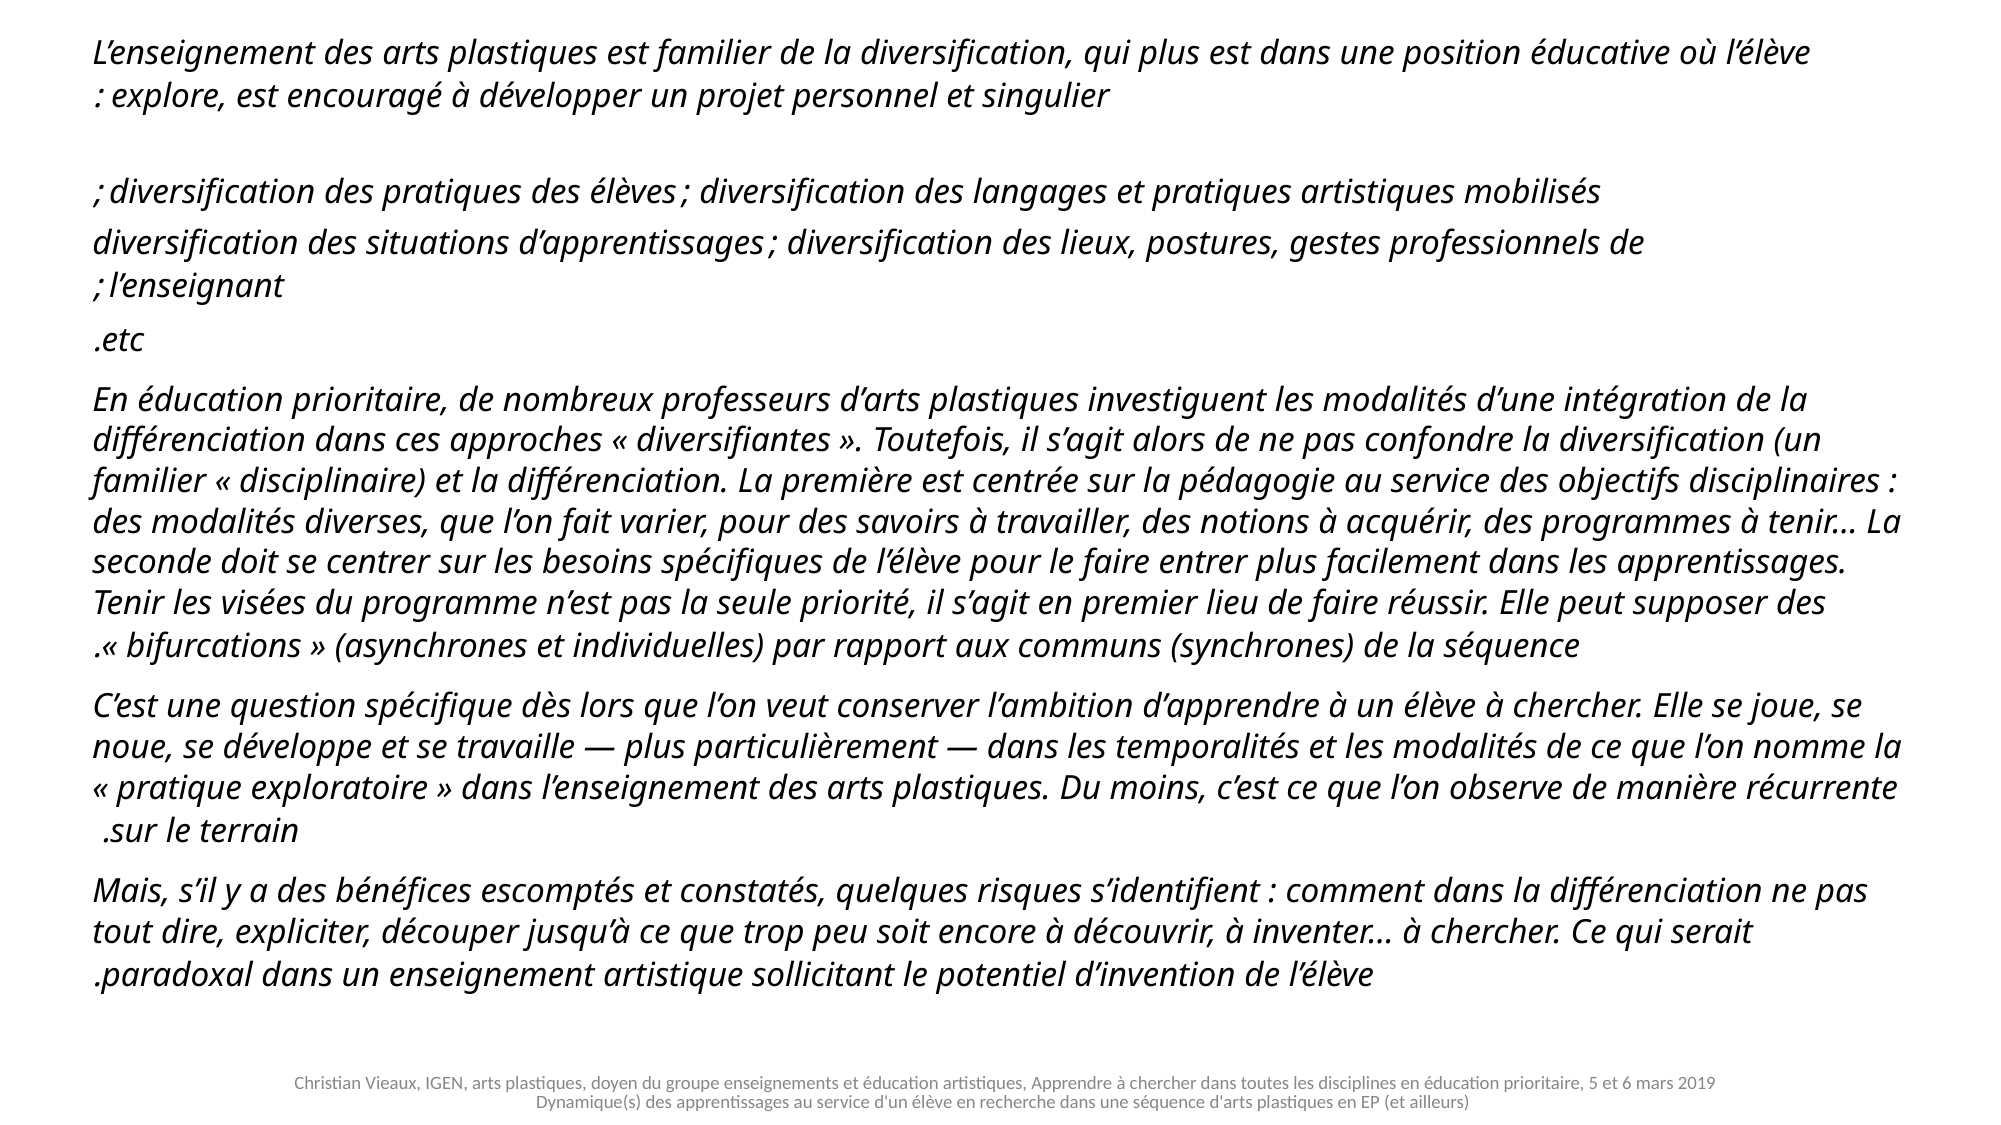

L’enseignement des arts plastiques est familier de la diversification, qui plus est dans une position éducative où l’élève explore, est encouragé à développer un projet personnel et singulier :
diversification des pratiques des élèves ; diversification des langages et pratiques artistiques mobilisés ;
diversification des situations d’apprentissages ; diversification des lieux, postures, gestes professionnels de l’enseignant ;
etc.
En éducation prioritaire, de nombreux professeurs d’arts plastiques investiguent les modalités d’une intégration de la différenciation dans ces approches « diversifiantes ». Toutefois, il s’agit alors de ne pas confondre la diversification (un familier « disciplinaire) et la différenciation. La première est centrée sur la pédagogie au service des objectifs disciplinaires : des modalités diverses, que l’on fait varier, pour des savoirs à travailler, des notions à acquérir, des programmes à tenir… La seconde doit se centrer sur les besoins spécifiques de l’élève pour le faire entrer plus facilement dans les apprentissages. Tenir les visées du programme n’est pas la seule priorité, il s’agit en premier lieu de faire réussir. Elle peut supposer des « bifurcations » (asynchrones et individuelles) par rapport aux communs (synchrones) de la séquence.
C’est une question spécifique dès lors que l’on veut conserver l’ambition d’apprendre à un élève à chercher. Elle se joue, se noue, se développe et se travaille — plus particulièrement — dans les temporalités et les modalités de ce que l’on nomme la « pratique exploratoire » dans l’enseignement des arts plastiques. Du moins, c’est ce que l’on observe de manière récurrente sur le terrain.
Mais, s’il y a des bénéfices escomptés et constatés, quelques risques s’identifient : comment dans la différenciation ne pas tout dire, expliciter, découper jusqu’à ce que trop peu soit encore à découvrir, à inventer… à chercher. Ce qui serait paradoxal dans un enseignement artistique sollicitant le potentiel d’invention de l’élève.
Christian Vieaux, IGEN, arts plastiques, doyen du groupe enseignements et éducation artistiques, Apprendre à chercher dans toutes les disciplines en éducation prioritaire, 5 et 6 mars 2019
Dynamique(s) des apprentissages au service d'un élève en recherche dans une séquence d'arts plastiques en EP (et ailleurs)